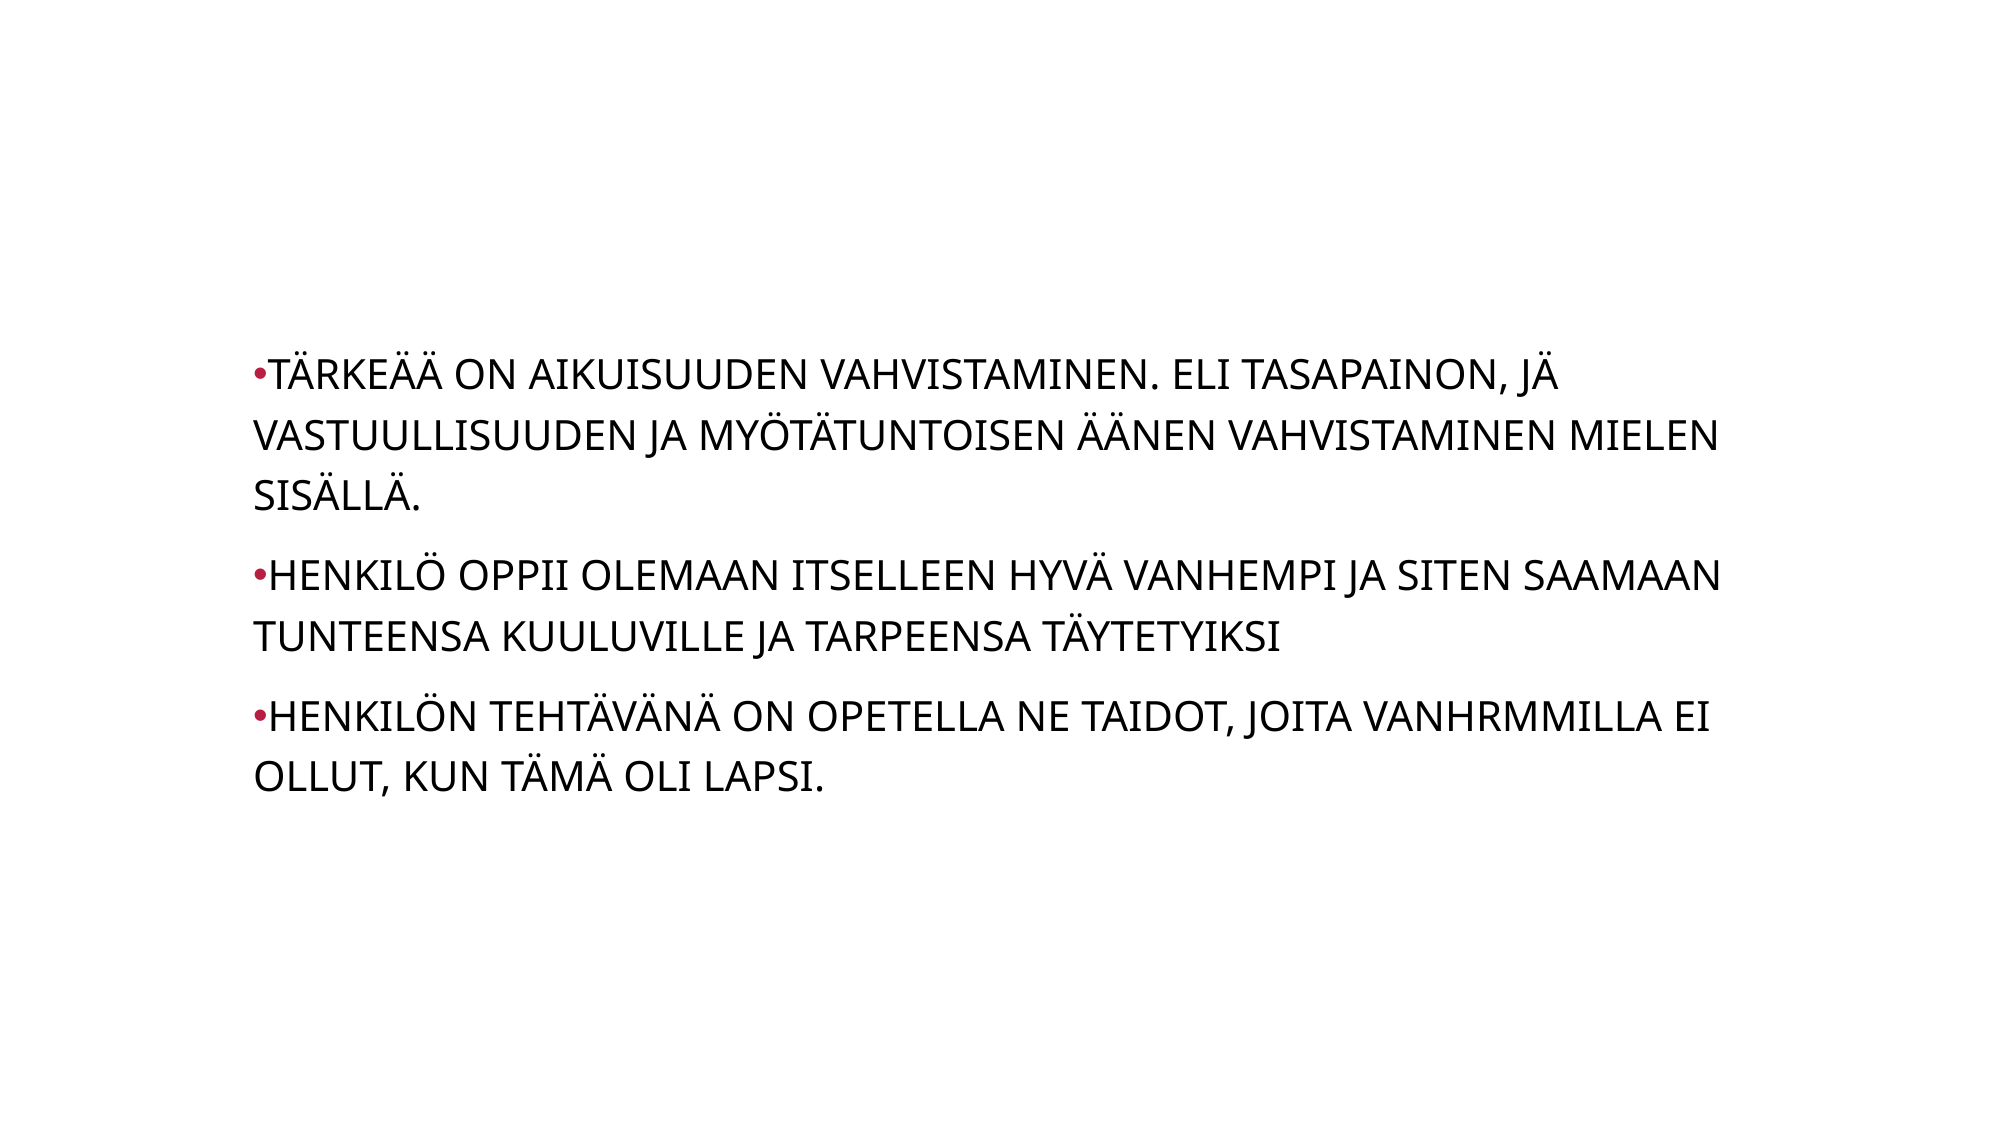

#
TÄRKEÄÄ ON AIKUISUUDEN VAHVISTAMINEN. ELI TASAPAINON, JÄ VASTUULLISUUDEN JA MYÖTÄTUNTOISEN ÄÄNEN VAHVISTAMINEN MIELEN SISÄLLÄ.
HENKILÖ OPPII OLEMAAN ITSELLEEN HYVÄ VANHEMPI JA SITEN SAAMAAN TUNTEENSA KUULUVILLE JA TARPEENSA TÄYTETYIKSI
HENKILÖN TEHTÄVÄNÄ ON OPETELLA NE TAIDOT, JOITA VANHRMMILLA EI OLLUT, KUN TÄMÄ OLI LAPSI.